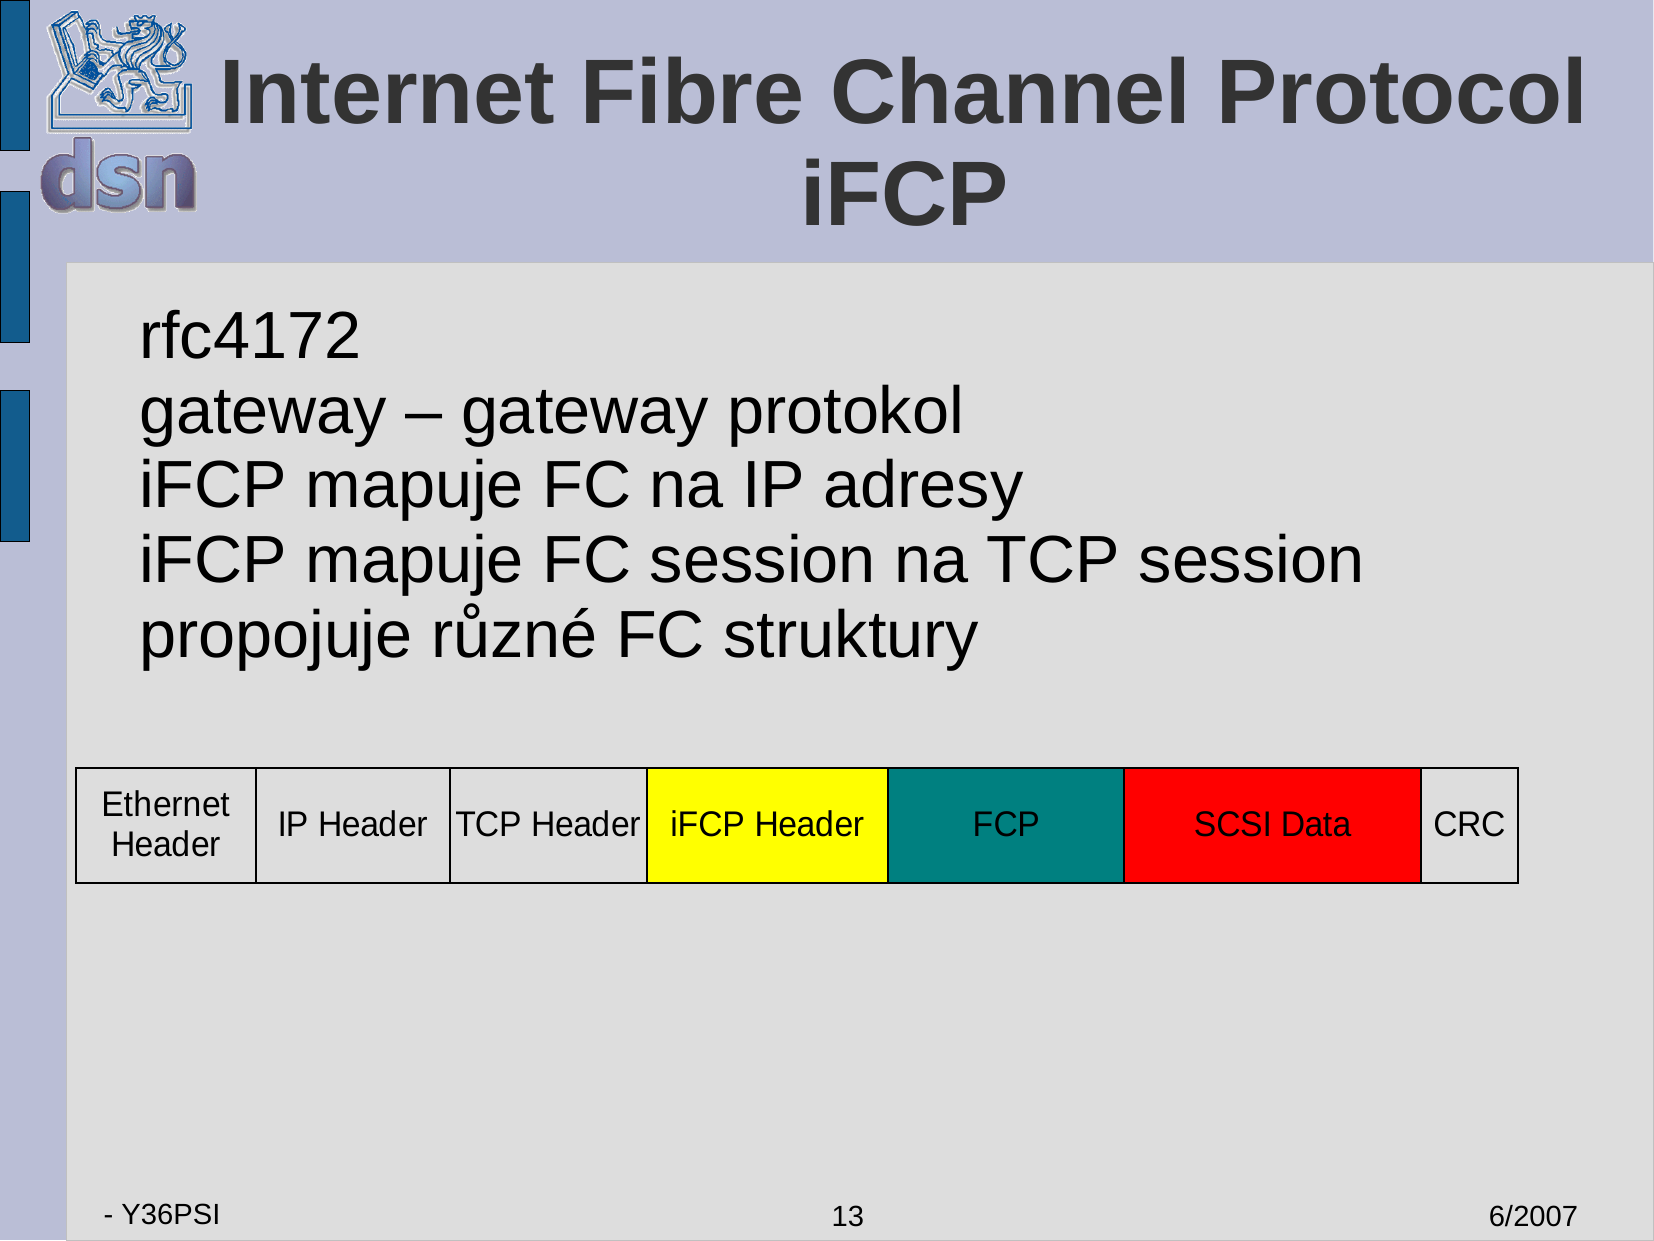

# Internet Fibre Channel Protocol iFCP
rfc4172
gateway – gateway protokol
iFCP mapuje FC na IP adresy
iFCP mapuje FC session na TCP session
propojuje různé FC struktury